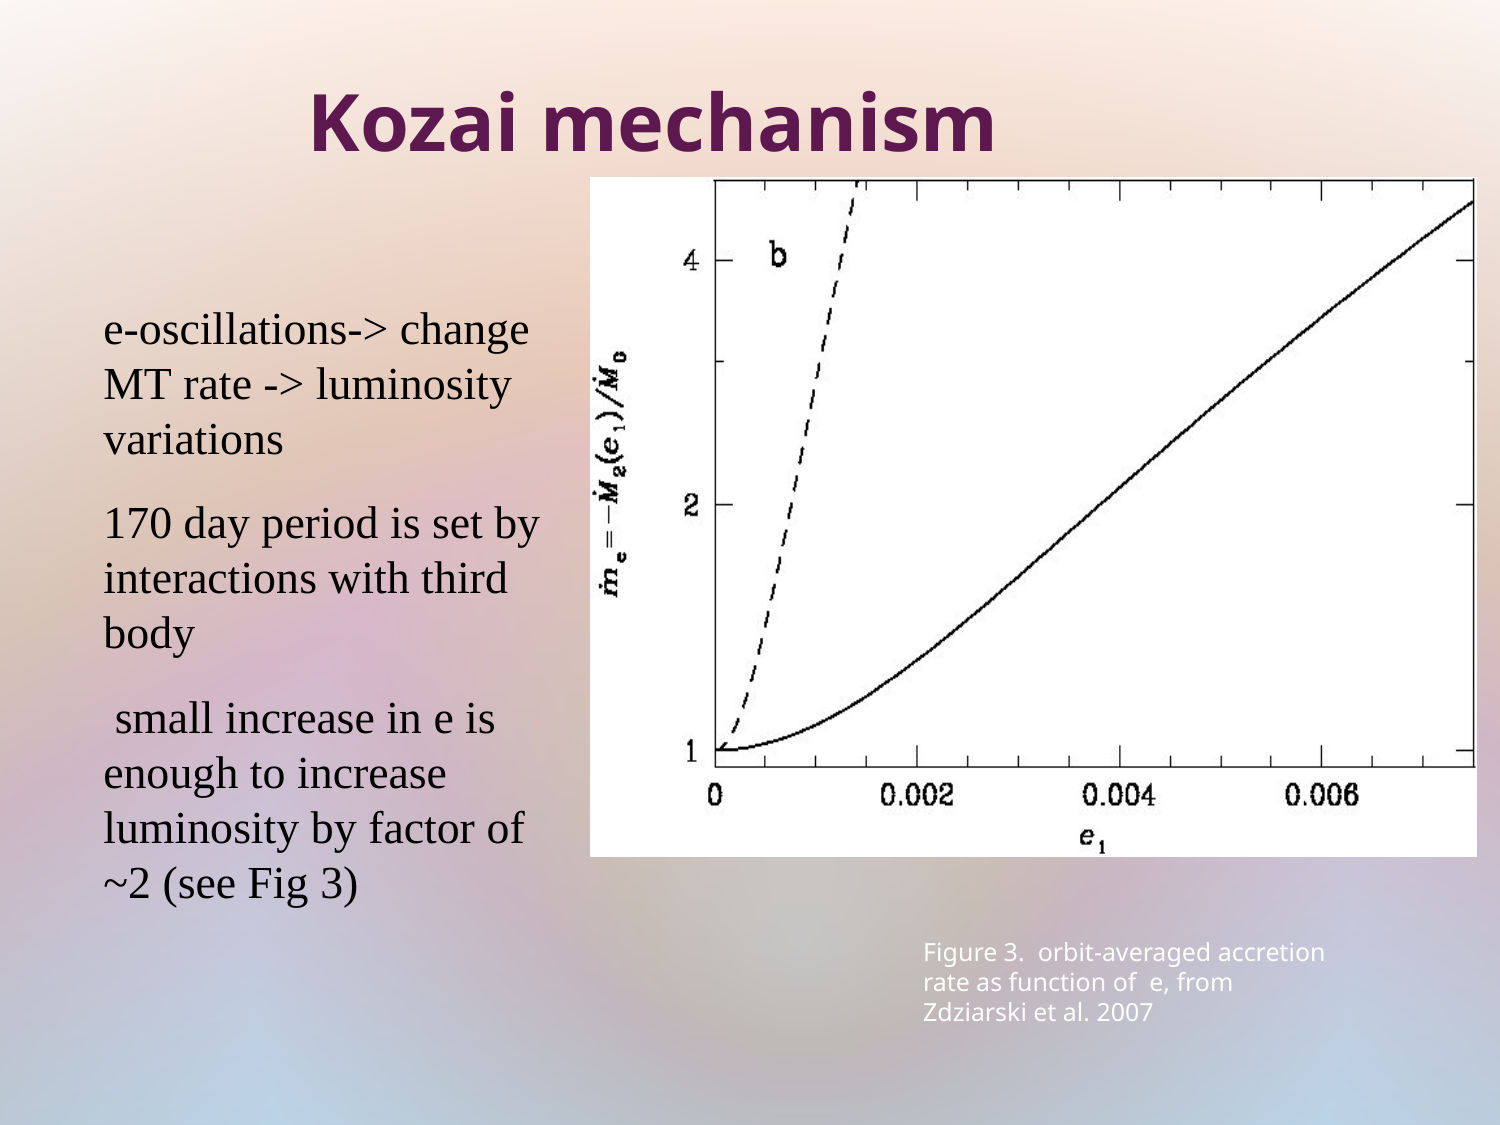

# Kozai mechanism
e-oscillations-> change MT rate -> luminosity variations
170 day period is set by interactions with third body
 small increase in e is enough to increase luminosity by factor of ~2 (see Fig 3)
Figure 3. orbit-averaged accretion rate as function of e, from Zdziarski et al. 2007